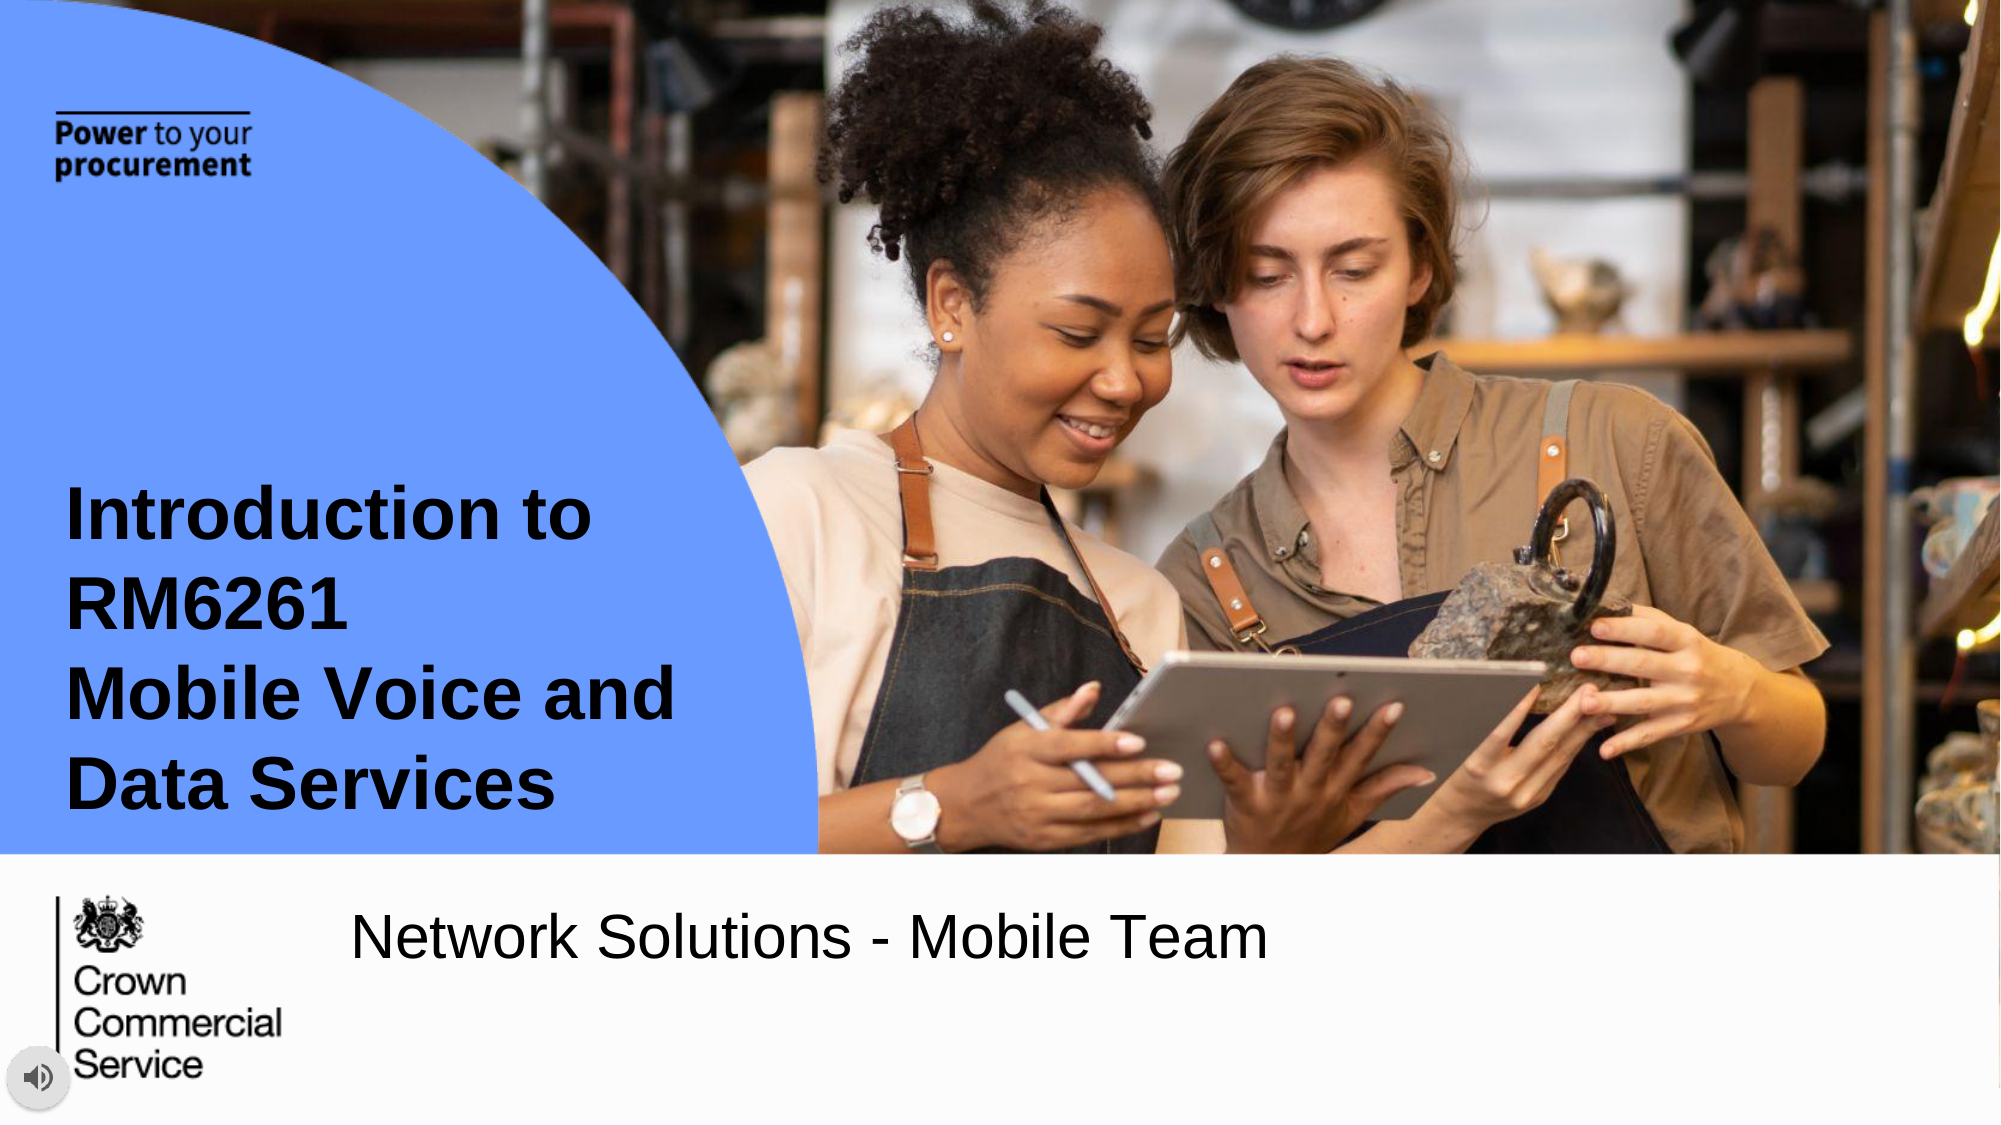

Introduction to RM6261
Mobile Voice and Data Services
Network Solutions - Mobile Team